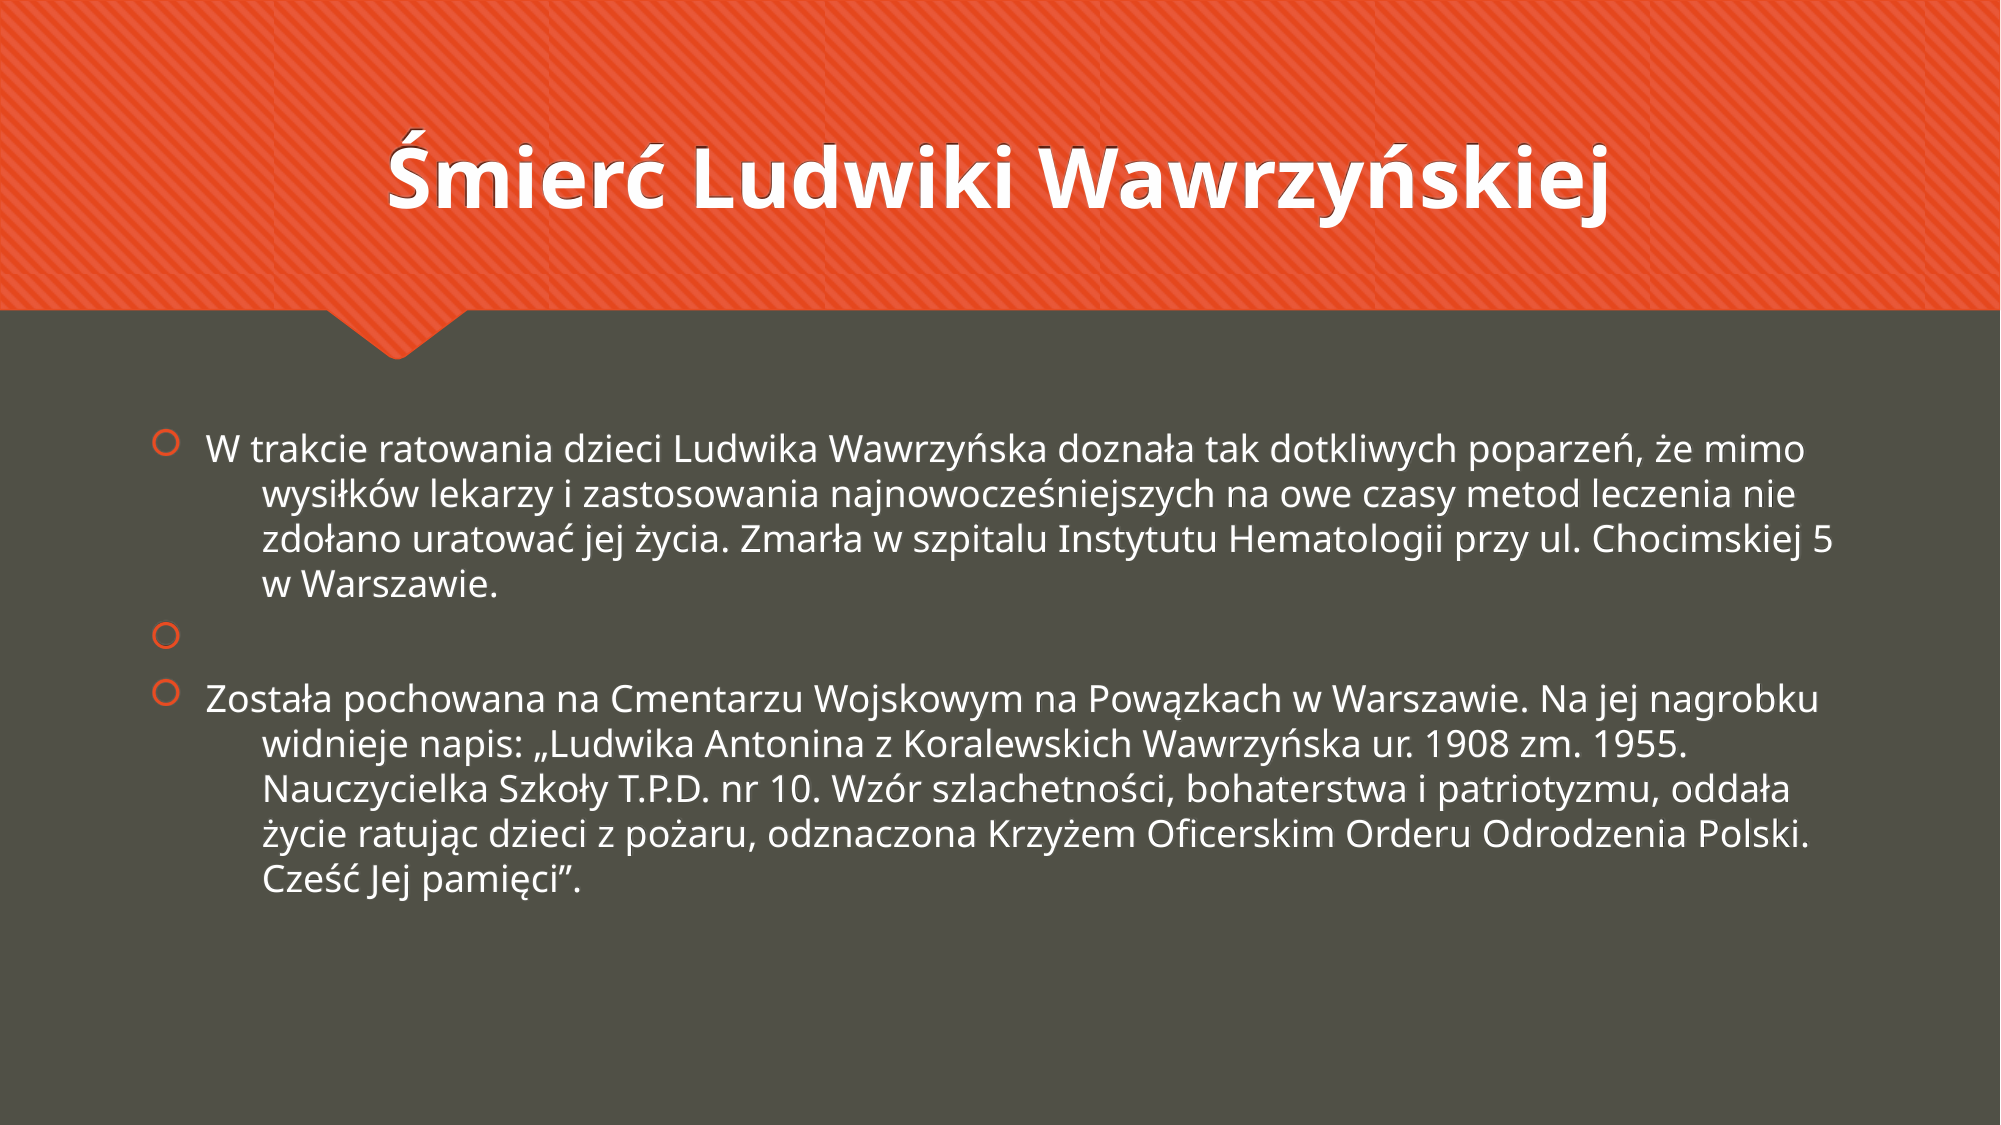

# Śmierć Ludwiki Wawrzyńskiej
W trakcie ratowania dzieci Ludwika Wawrzyńska doznała tak dotkliwych poparzeń, że mimo wysiłków lekarzy i zastosowania najnowocześniejszych na owe czasy metod leczenia nie zdołano uratować jej życia. Zmarła w szpitalu Instytutu Hematologii przy ul. Chocimskiej 5 w Warszawie.
Została pochowana na Cmentarzu Wojskowym na Powązkach w Warszawie. Na jej nagrobku widnieje napis: „Ludwika Antonina z Koralewskich Wawrzyńska ur. 1908 zm. 1955. Nauczycielka Szkoły T.P.D. nr 10. Wzór szlachetności, bohaterstwa i patriotyzmu, oddała życie ratując dzieci z pożaru, odznaczona Krzyżem Oficerskim Orderu Odrodzenia Polski. Cześć Jej pamięci”.